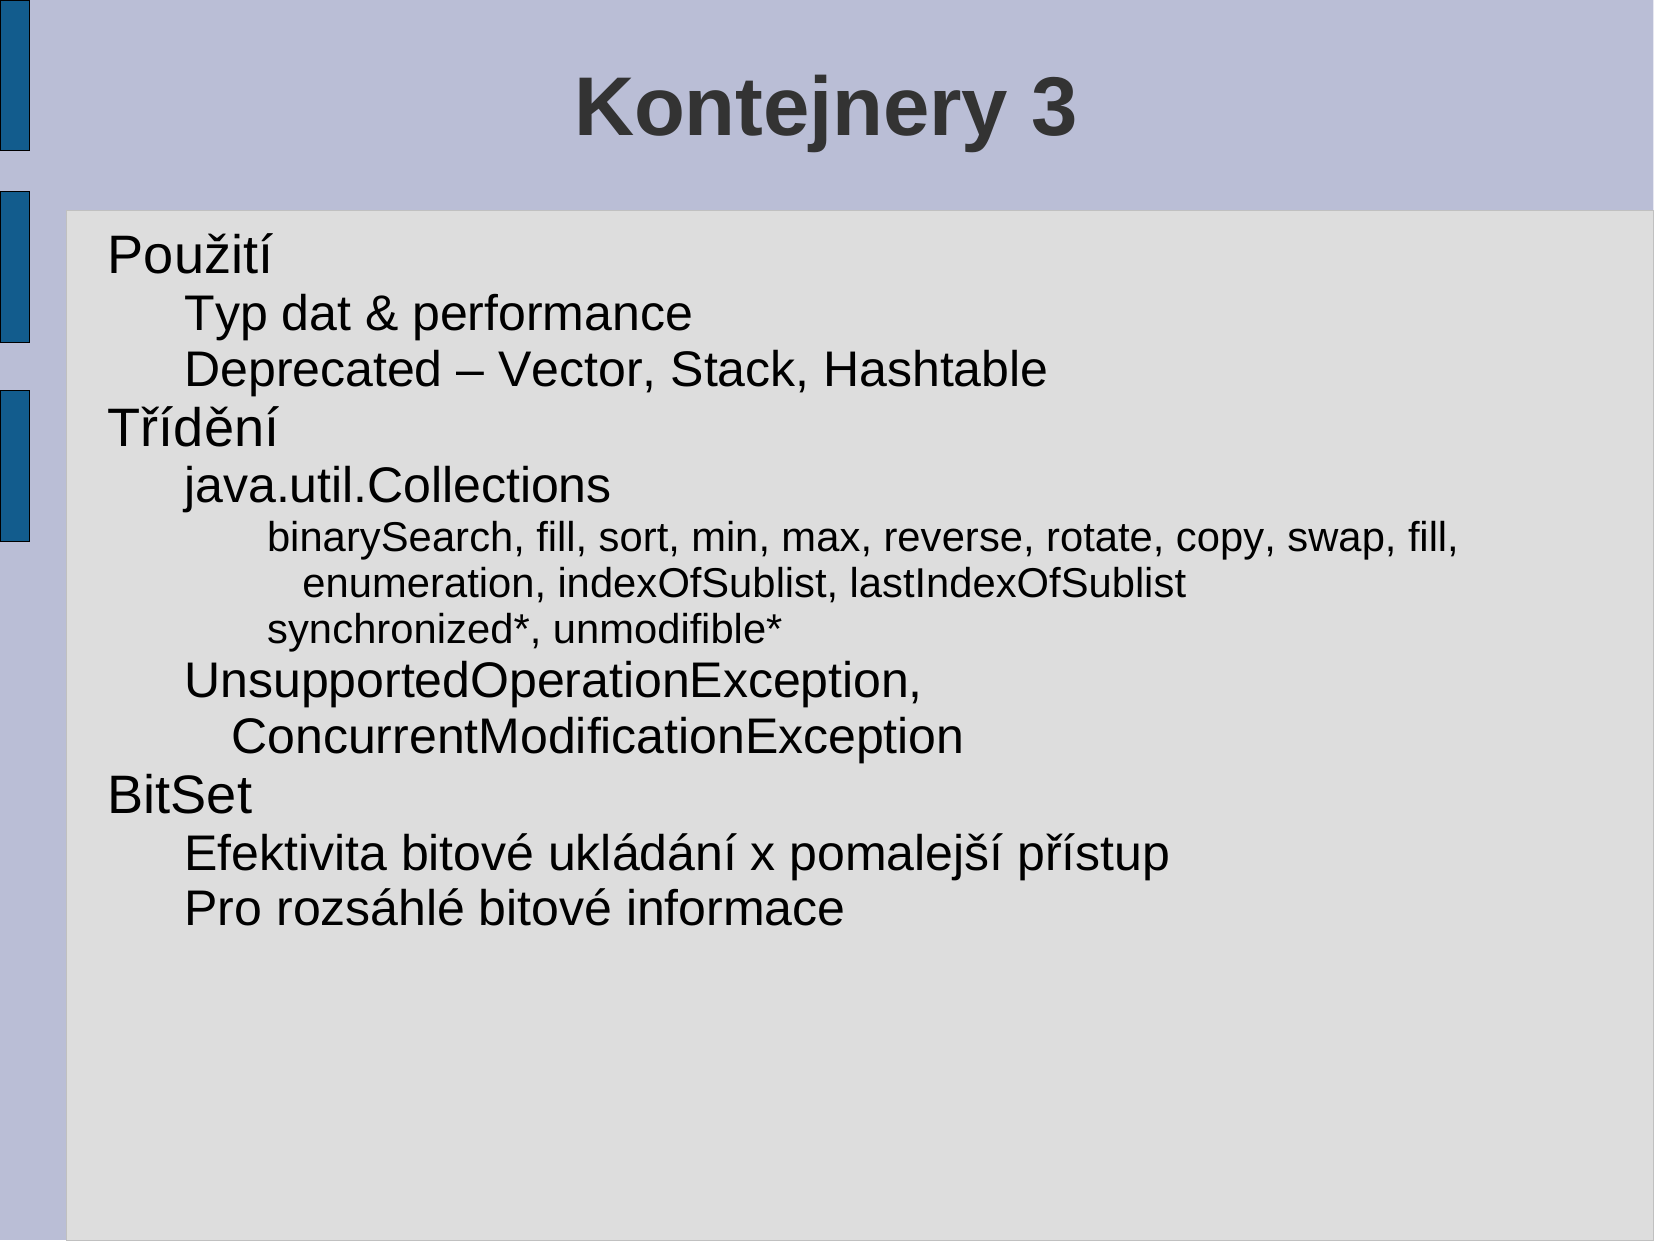

# Kontejnery 3
Použití
Typ dat & performance
Deprecated – Vector, Stack, Hashtable
Třídění
java.util.Collections
binarySearch, fill, sort, min, max, reverse, rotate, copy, swap, fill, enumeration, indexOfSublist, lastIndexOfSublist
synchronized*, unmodifible*
UnsupportedOperationException, ConcurrentModificationException
BitSet
Efektivita bitové ukládání x pomalejší přístup
Pro rozsáhlé bitové informace